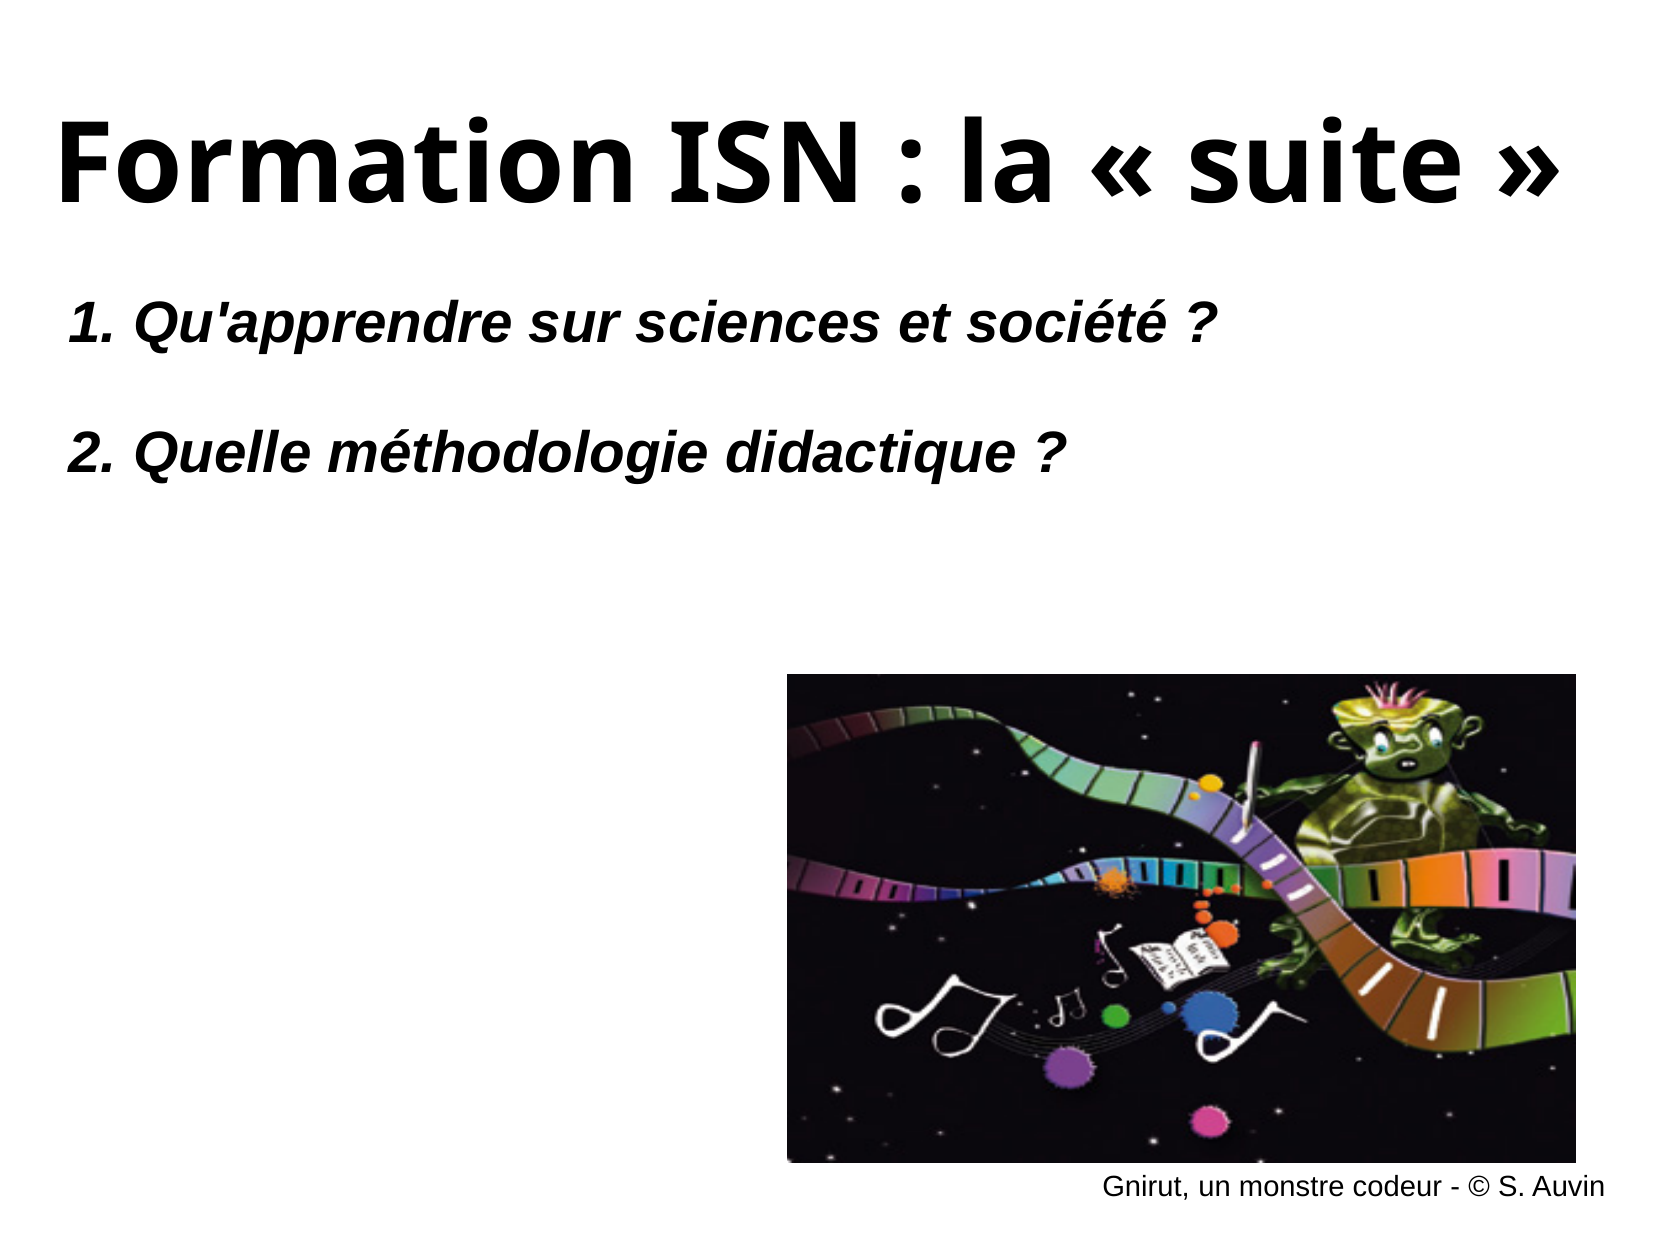

Formation ISN : la « suite »
 1. Qu'apprendre sur sciences et société ?
 2. Quelle méthodologie didactique ?
Gnirut, un monstre codeur - © S. Auvin